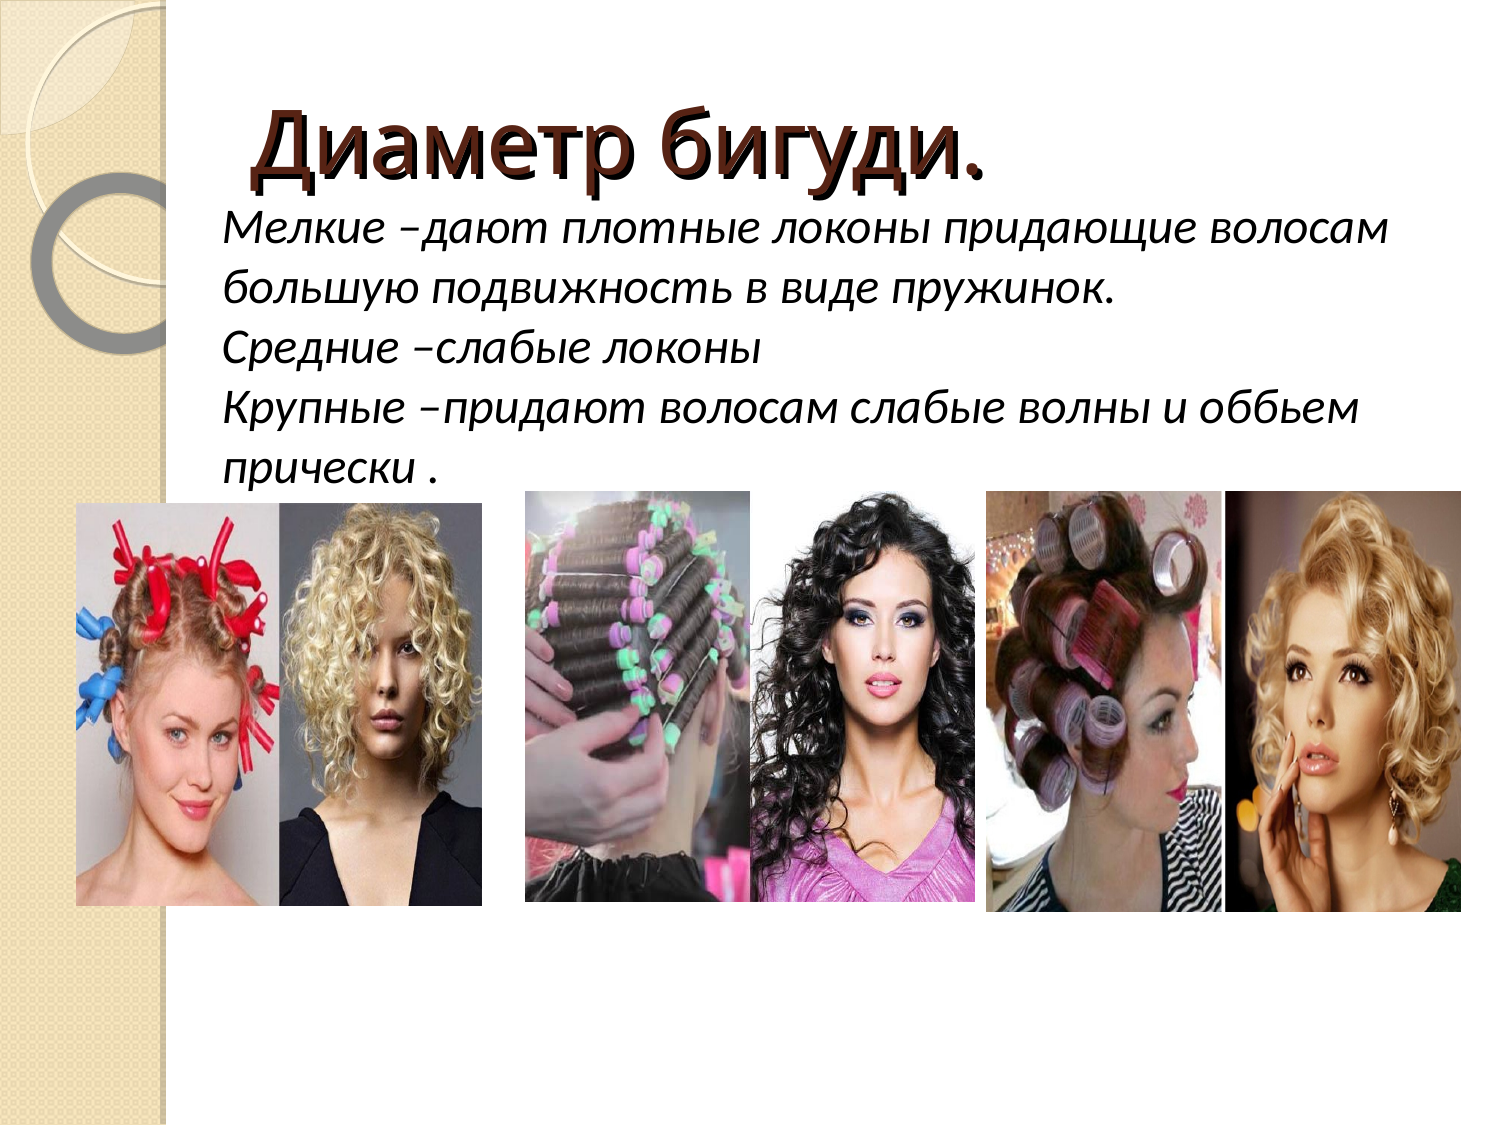

# Диаметр бигуди.
Мелкие –дают плотные локоны придающие волосам большую подвижность в виде пружинок.
Средние –слабые локоны
Крупные –придают волосам слабые волны и оббьем прически .